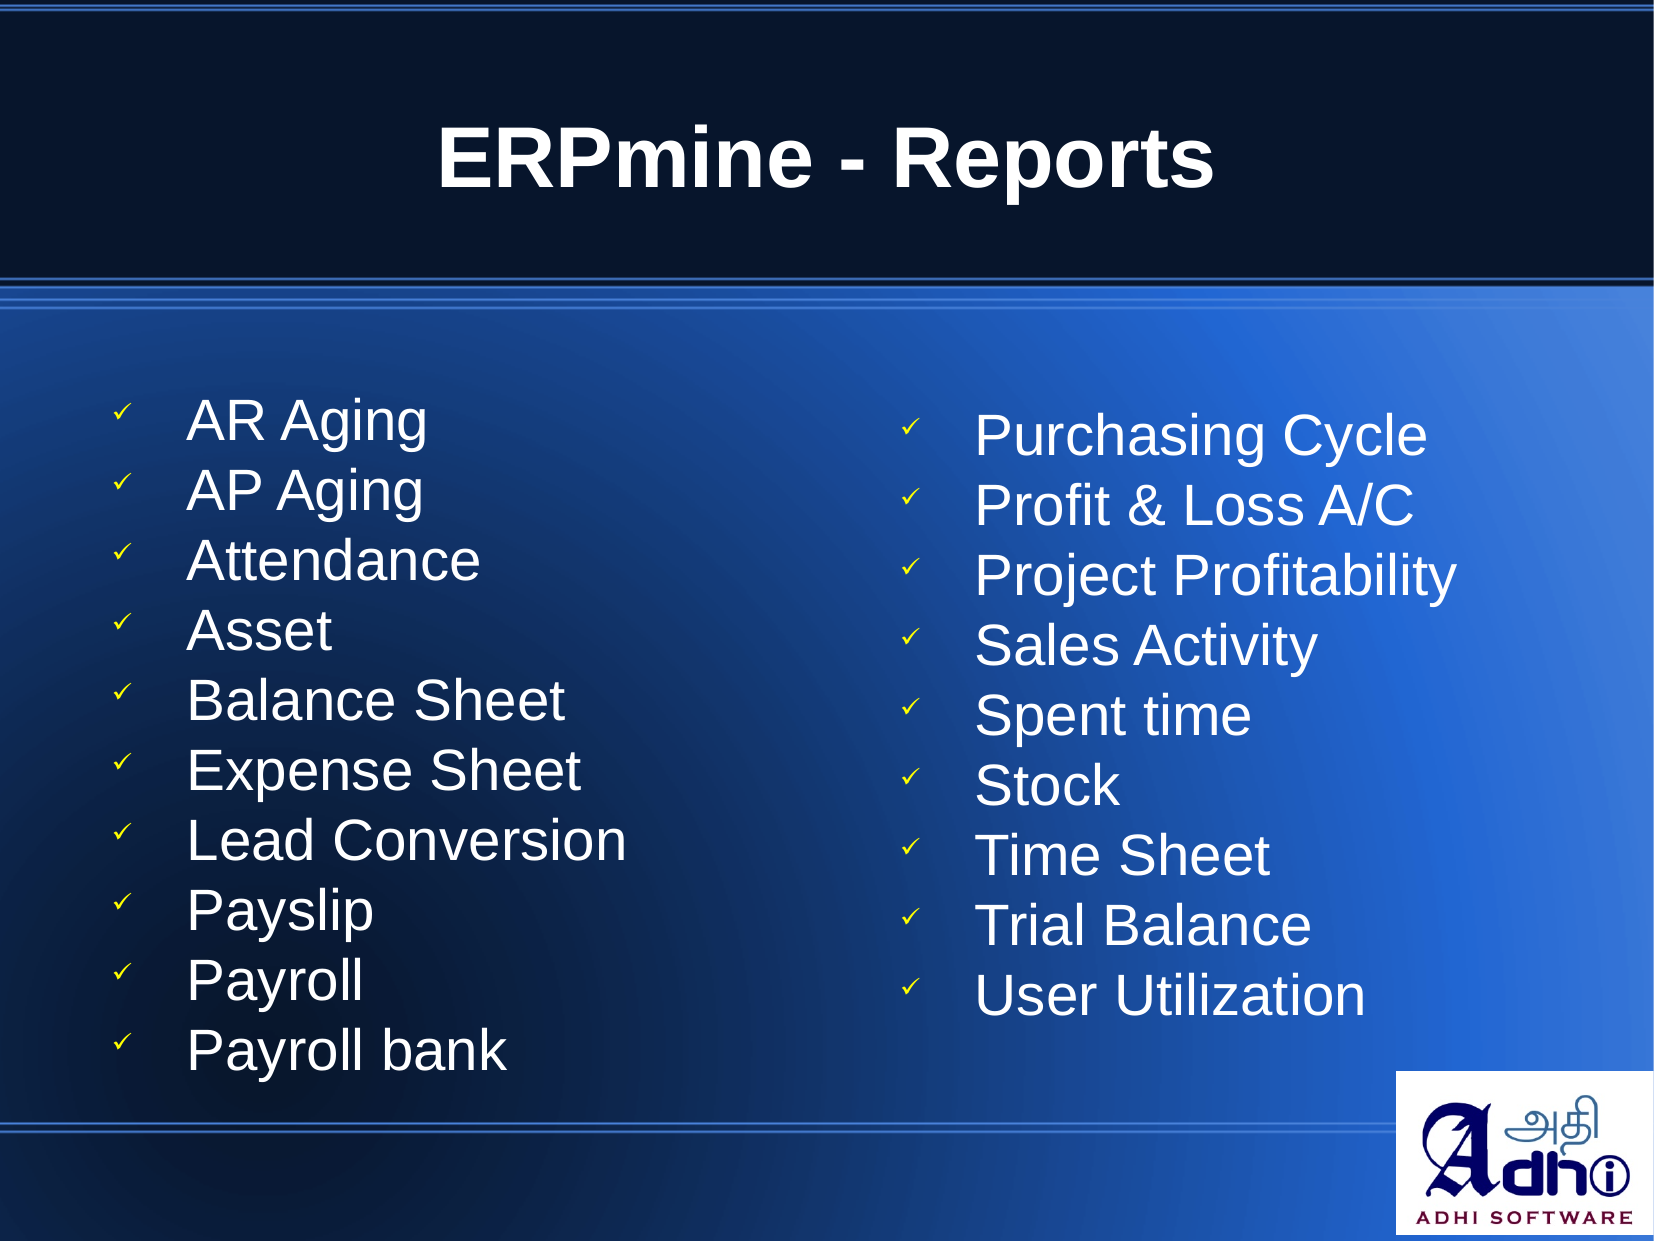

# ERPmine - Reports
AR Aging
AP Aging
Attendance
Asset
Balance Sheet
Expense Sheet
Lead Conversion
Payslip
Payroll
Payroll bank
Purchasing Cycle
Profit & Loss A/C
Project Profitability
Sales Activity
Spent time
Stock
Time Sheet
Trial Balance
User Utilization